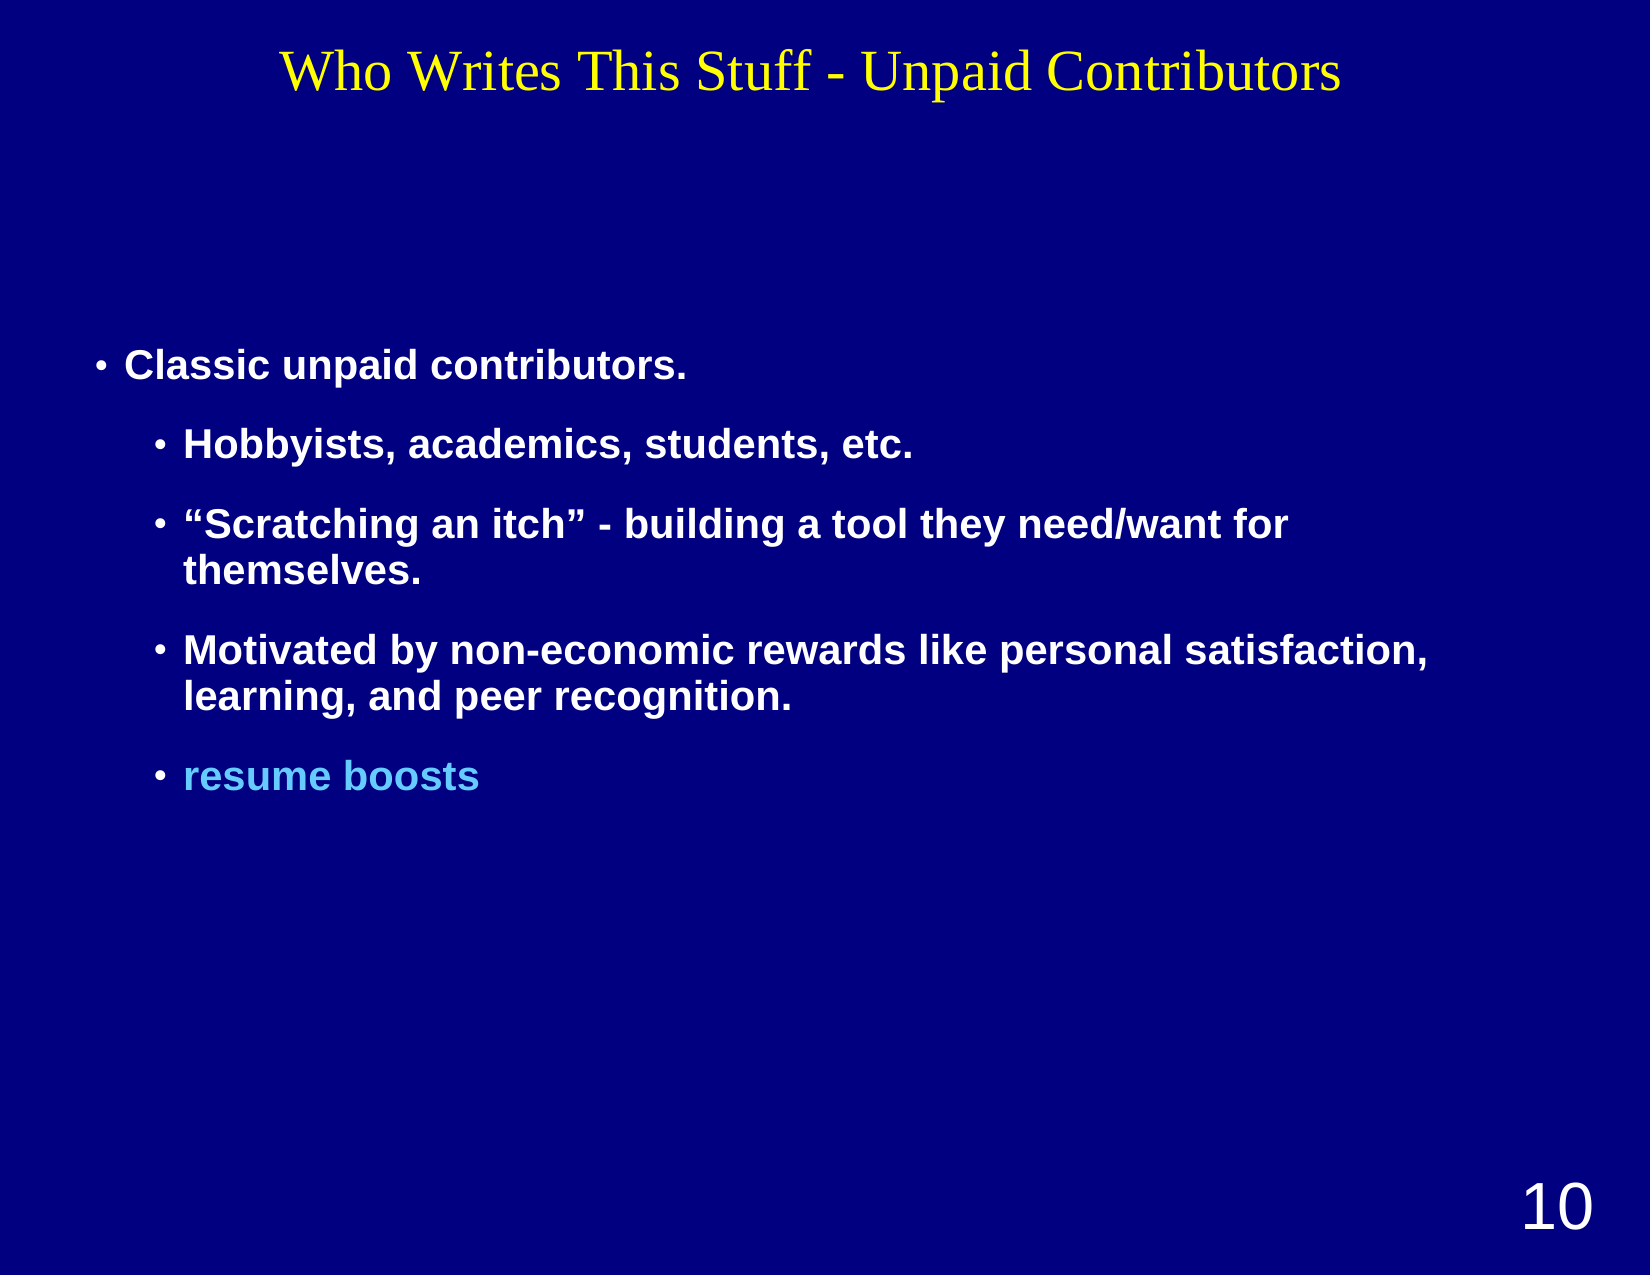

# Who Writes This Stuff - Unpaid Contributors
Classic unpaid contributors.
Hobbyists, academics, students, etc.
“Scratching an itch” - building a tool they need/want for themselves.
Motivated by non-economic rewards like personal satisfaction,
learning, and peer recognition.
resume boosts